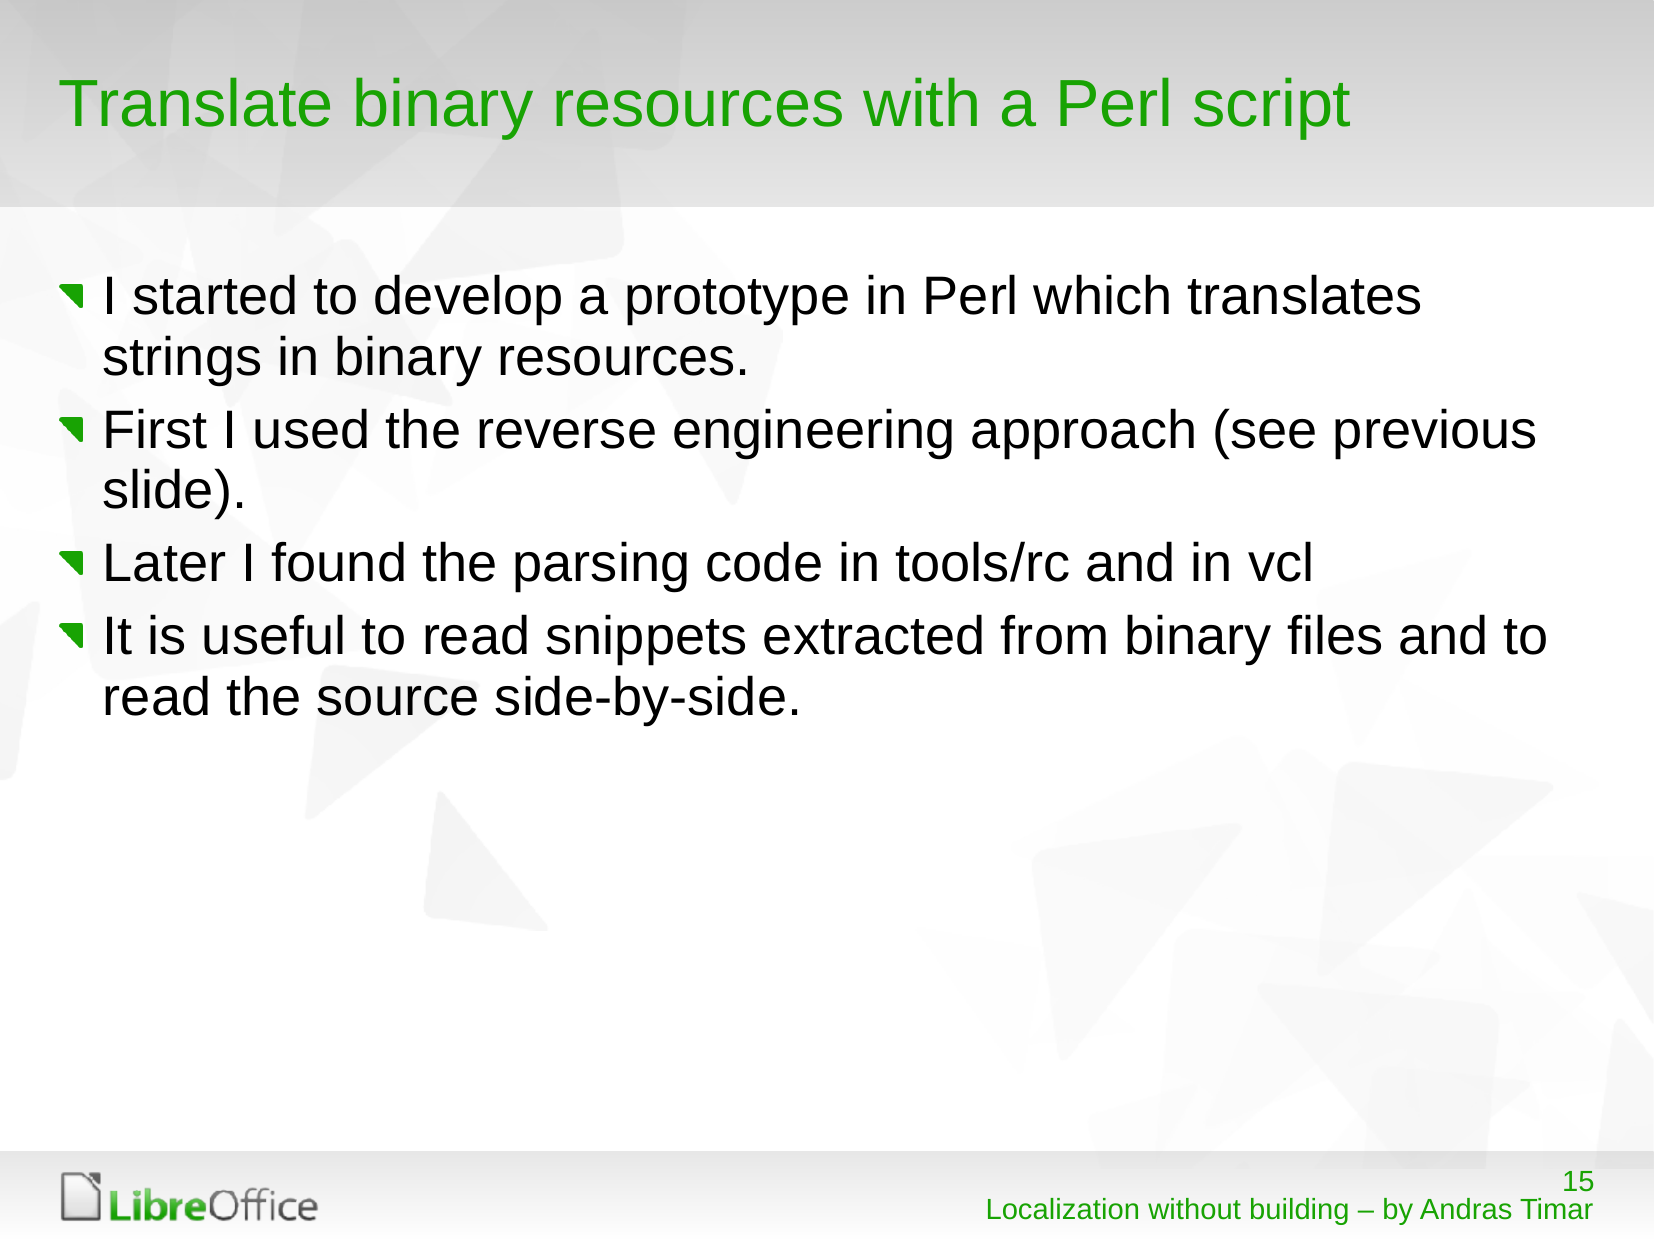

# Translate binary resources with a Perl script
I started to develop a prototype in Perl which translates strings in binary resources.
First I used the reverse engineering approach (see previous slide).
Later I found the parsing code in tools/rc and in vcl
It is useful to read snippets extracted from binary files and to read the source side-by-side.
15
Localization without building – by Andras Timar